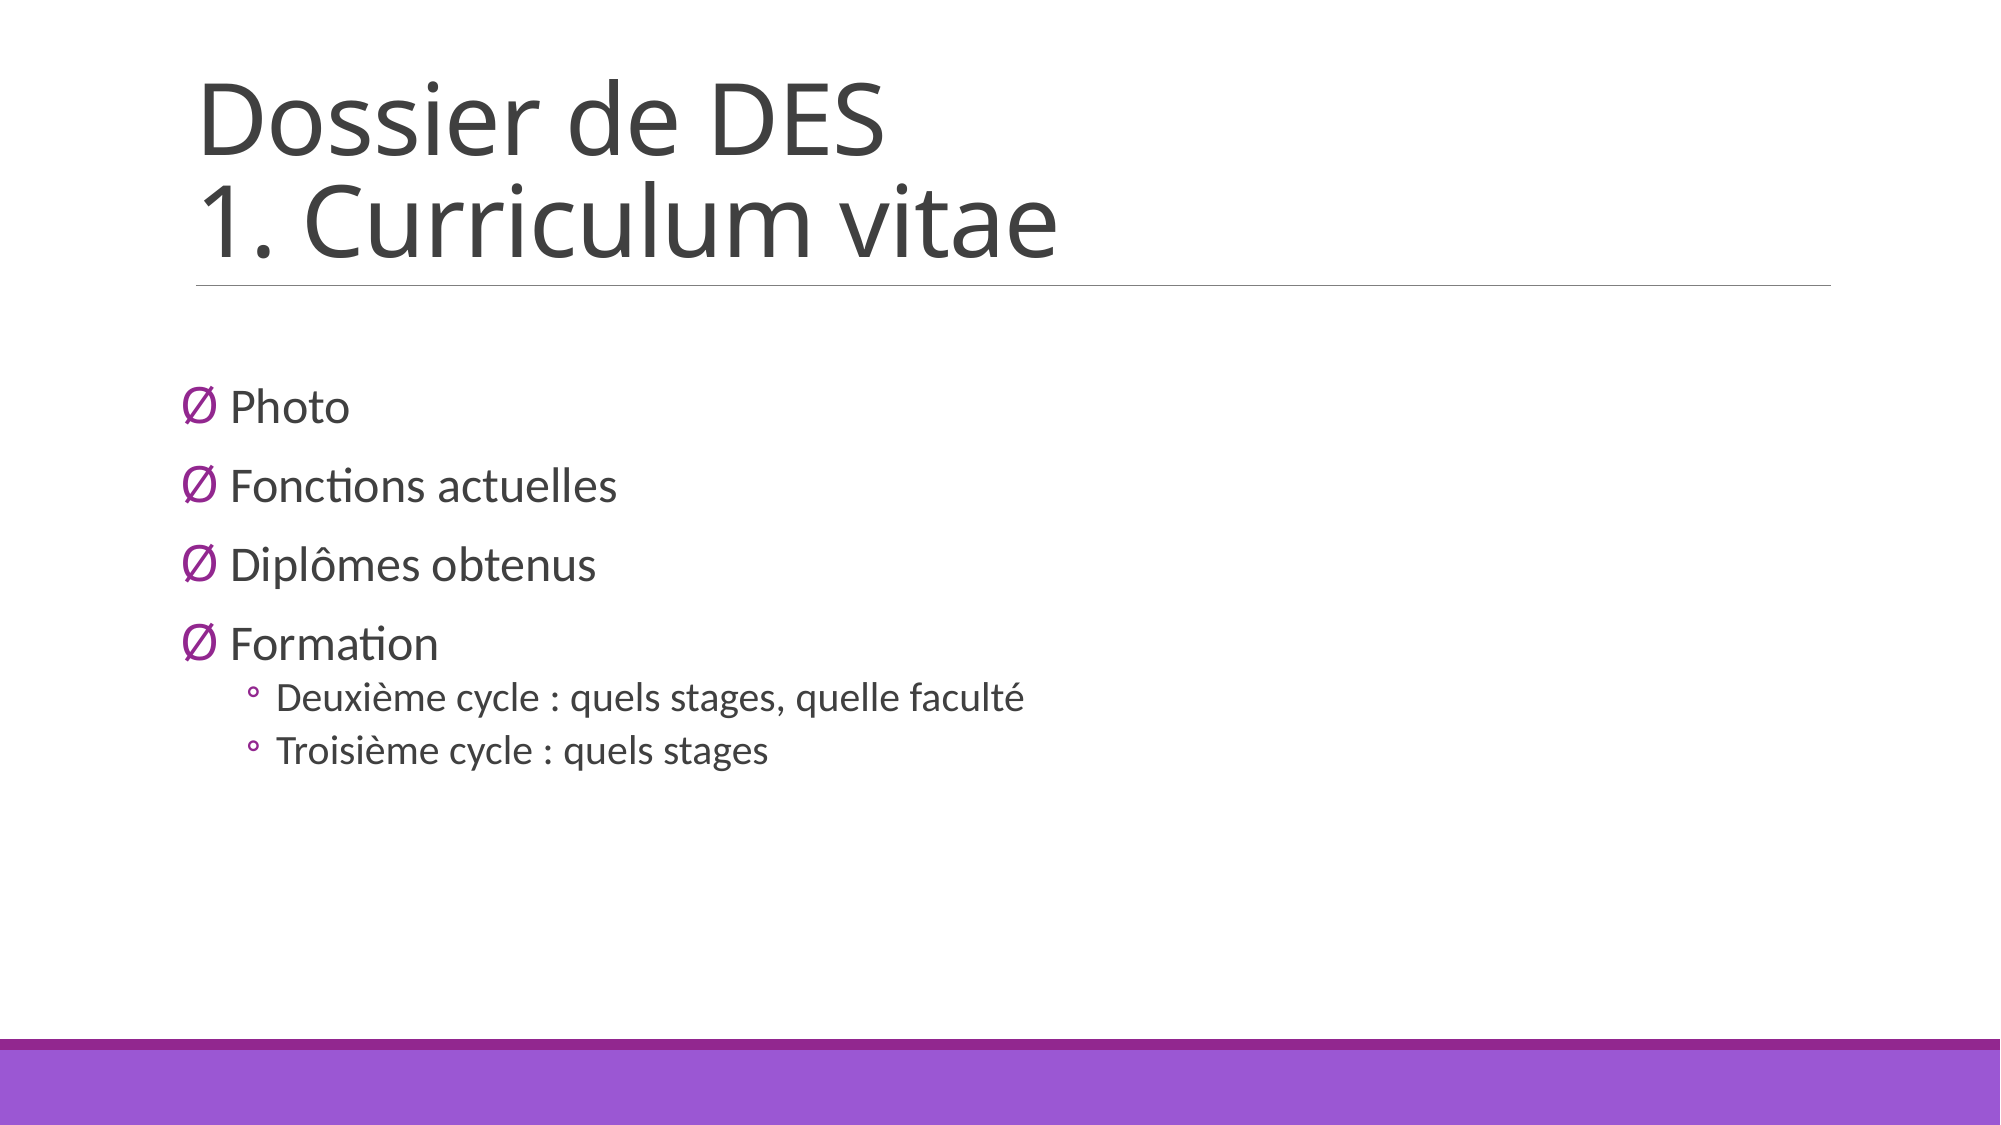

# Dossier de DES 1. Curriculum vitae
 Photo
 Fonctions actuelles
 Diplômes obtenus
 Formation
Deuxième cycle : quels stages, quelle faculté
Troisième cycle : quels stages